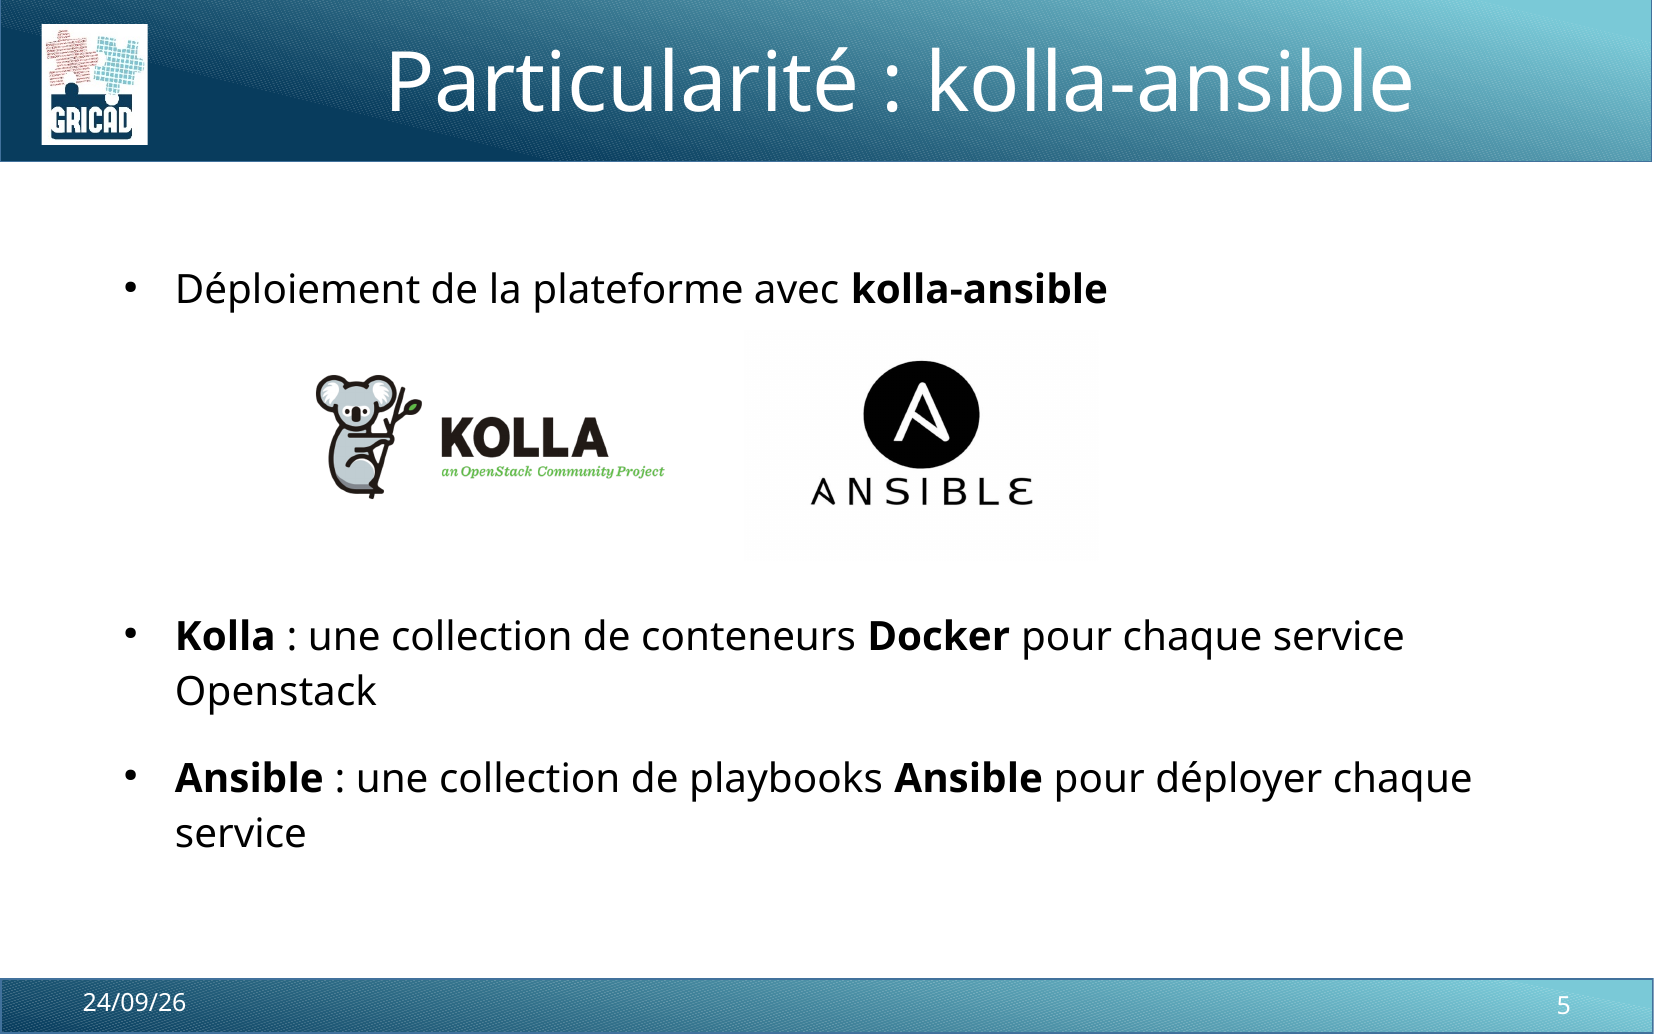

# Particularité : kolla-ansible
Déploiement de la plateforme avec kolla-ansible
Kolla : une collection de conteneurs Docker pour chaque service Openstack
Ansible : une collection de playbooks Ansible pour déployer chaque service
5